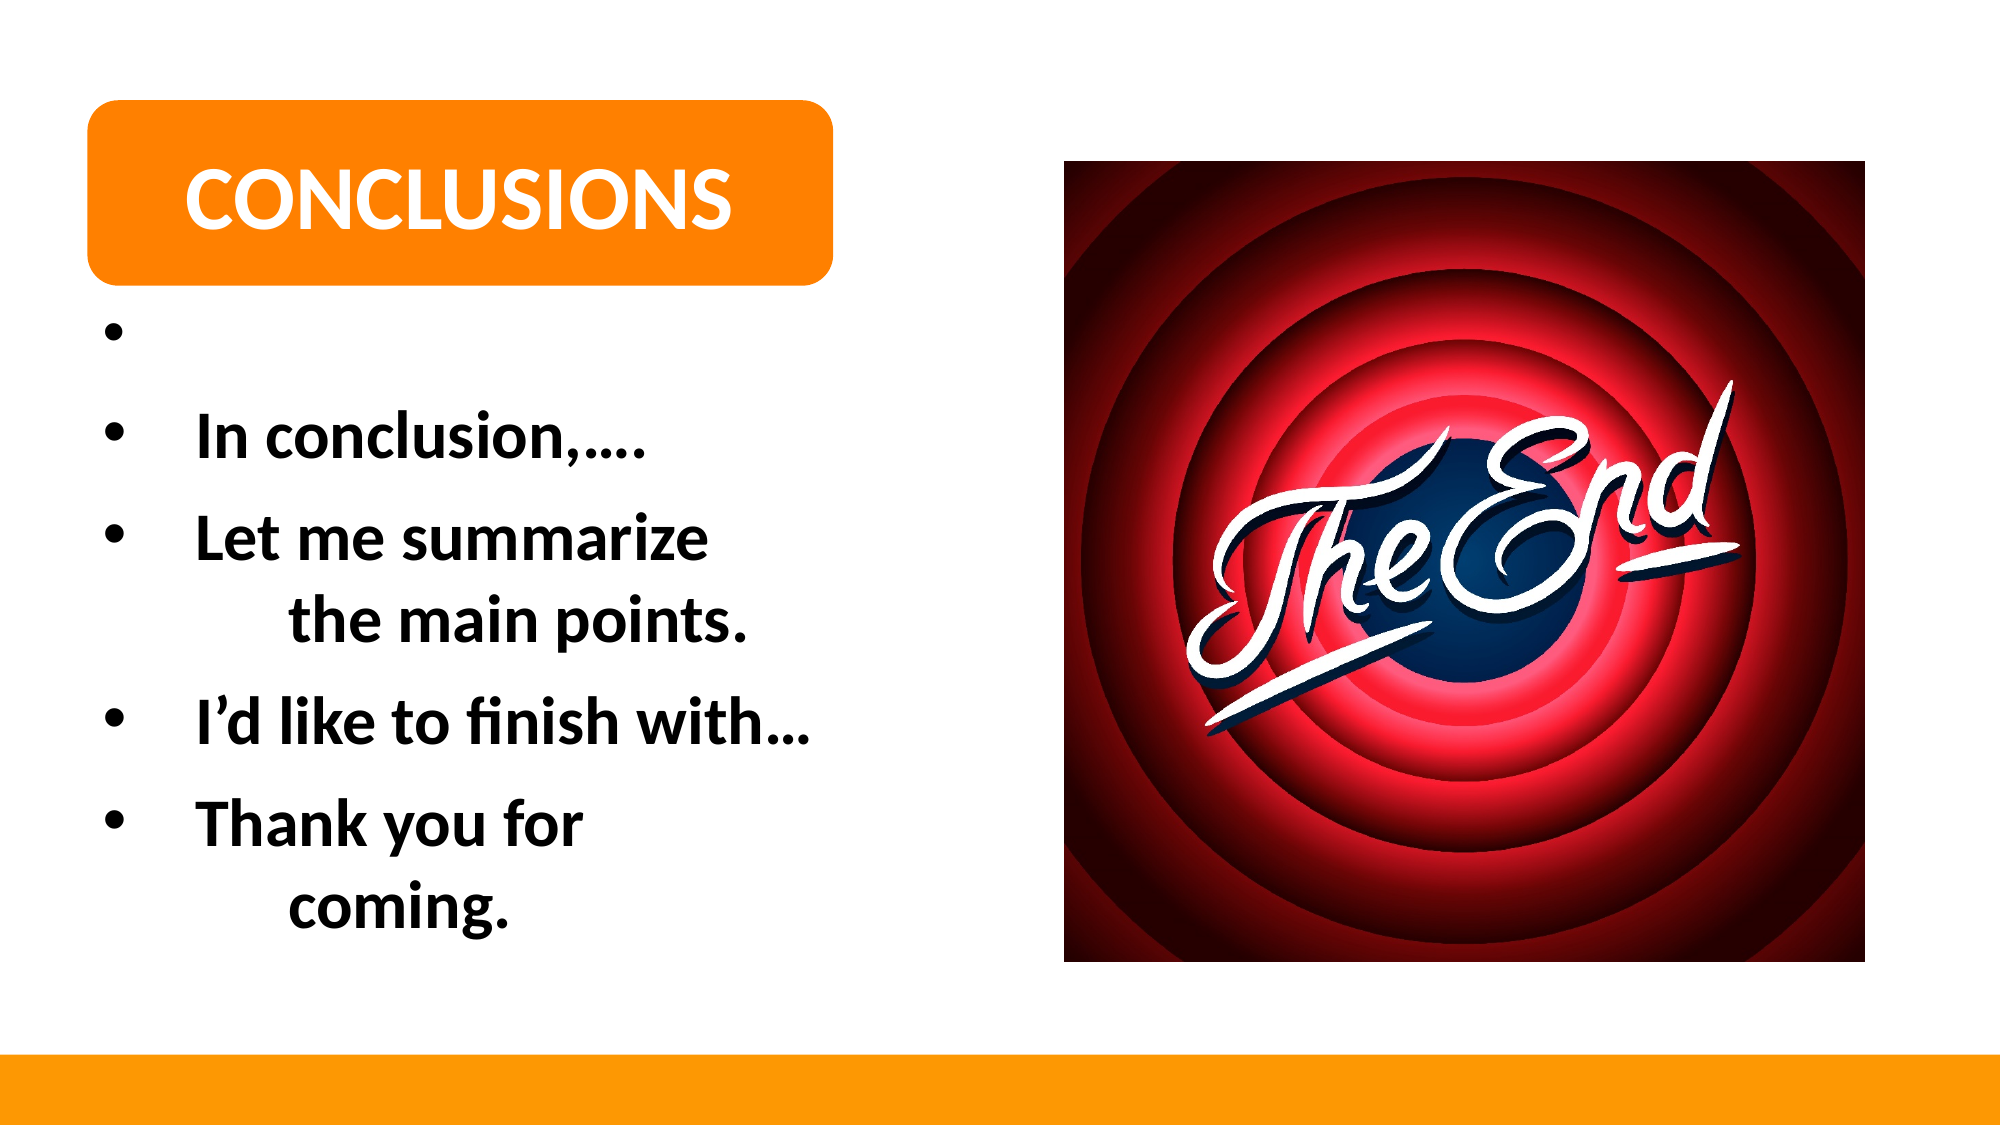

CONCLUSIONS
# In conclusion,….
Let me summarize the main points.
I’d like to finish with…
Thank you for coming.